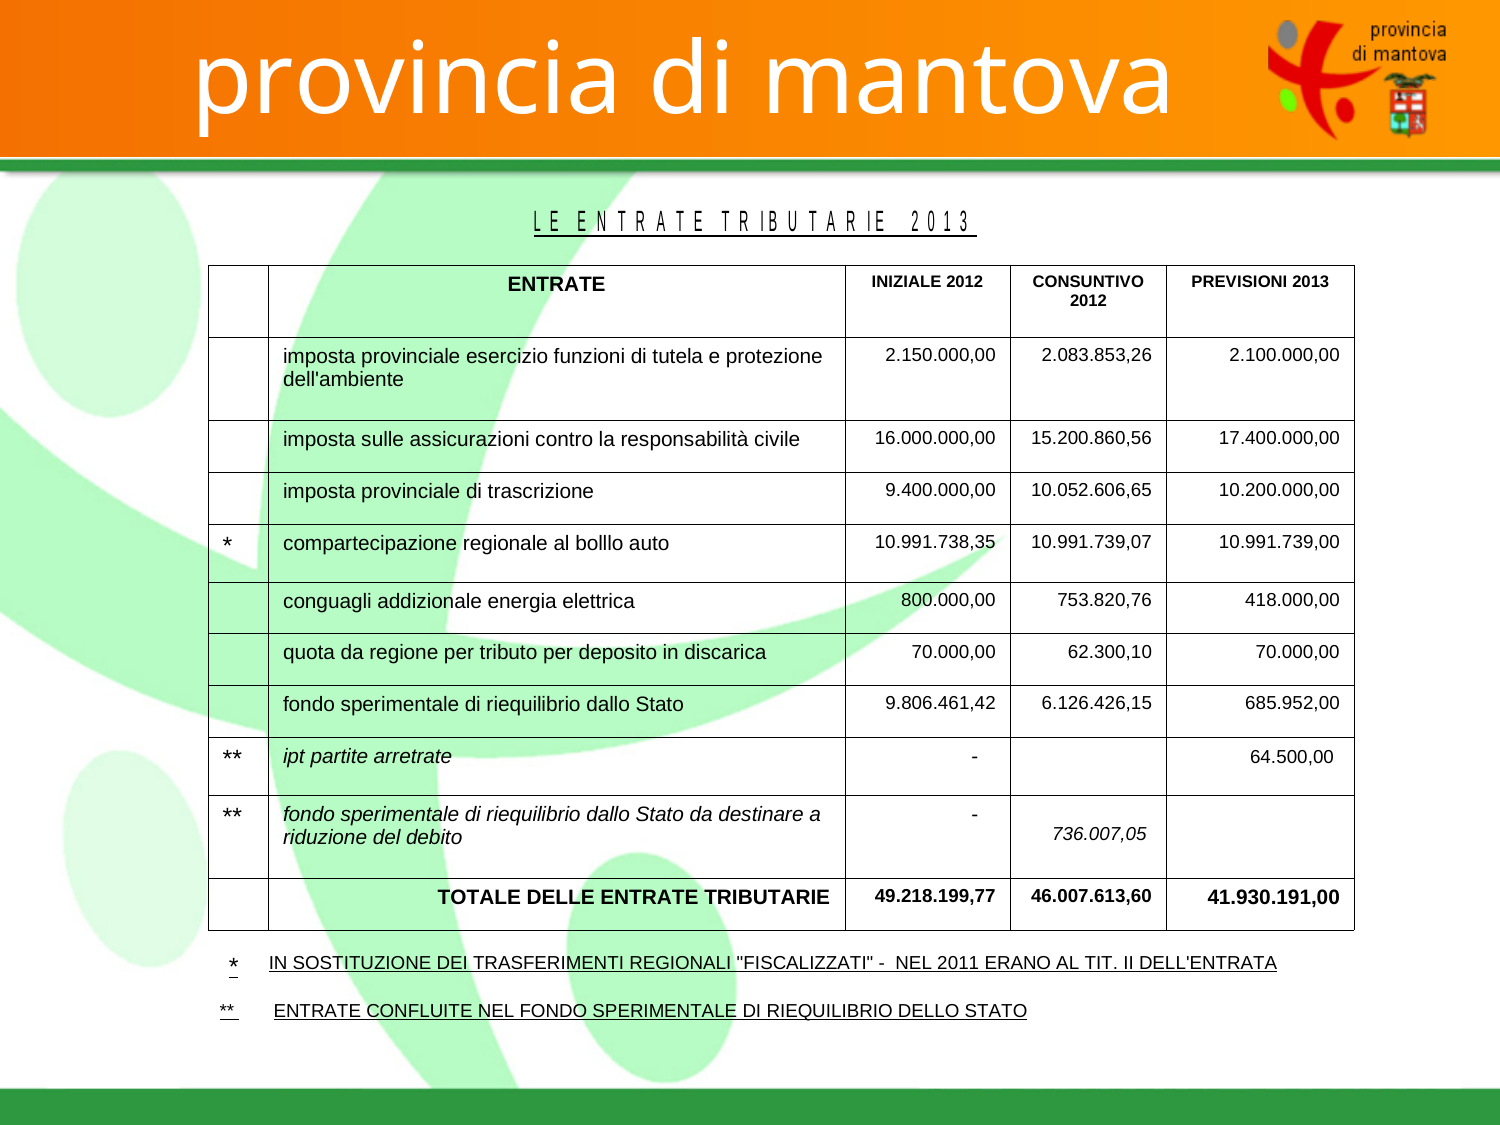

provincia di mantova
| | ENTRATE | INIZIALE 2012 | CONSUNTIVO 2012 | PREVISIONI 2013 |
| --- | --- | --- | --- | --- |
| | imposta provinciale esercizio funzioni di tutela e protezione dell'ambiente | 2.150.000,00 | 2.083.853,26 | 2.100.000,00 |
| | imposta sulle assicurazioni contro la responsabilità civile | 16.000.000,00 | 15.200.860,56 | 17.400.000,00 |
| | imposta provinciale di trascrizione | 9.400.000,00 | 10.052.606,65 | 10.200.000,00 |
| \* | compartecipazione regionale al bolllo auto | 10.991.738,35 | 10.991.739,07 | 10.991.739,00 |
| | conguagli addizionale energia elettrica | 800.000,00 | 753.820,76 | 418.000,00 |
| | quota da regione per tributo per deposito in discarica | 70.000,00 | 62.300,10 | 70.000,00 |
| | fondo sperimentale di riequilibrio dallo Stato | 9.806.461,42 | 6.126.426,15 | 685.952,00 |
| \*\* | ipt partite arretrate | - | | 64.500,00 |
| \*\* | fondo sperimentale di riequilibrio dallo Stato da destinare a riduzione del debito | - | 736.007,05 | |
| | TOTALE DELLE ENTRATE TRIBUTARIE | 49.218.199,77 | 46.007.613,60 | 41.930.191,00 |
| \* | IN SOSTITUZIONE DEI TRASFERIMENTI REGIONALI "FISCALIZZATI" - NEL 2011 ERANO AL TIT. II DELL'ENTRATA |
| --- | --- |
| \*\* | ENTRATE CONFLUITE NEL FONDO SPERIMENTALE DI RIEQUILIBRIO DELLO STATO |
| --- | --- |